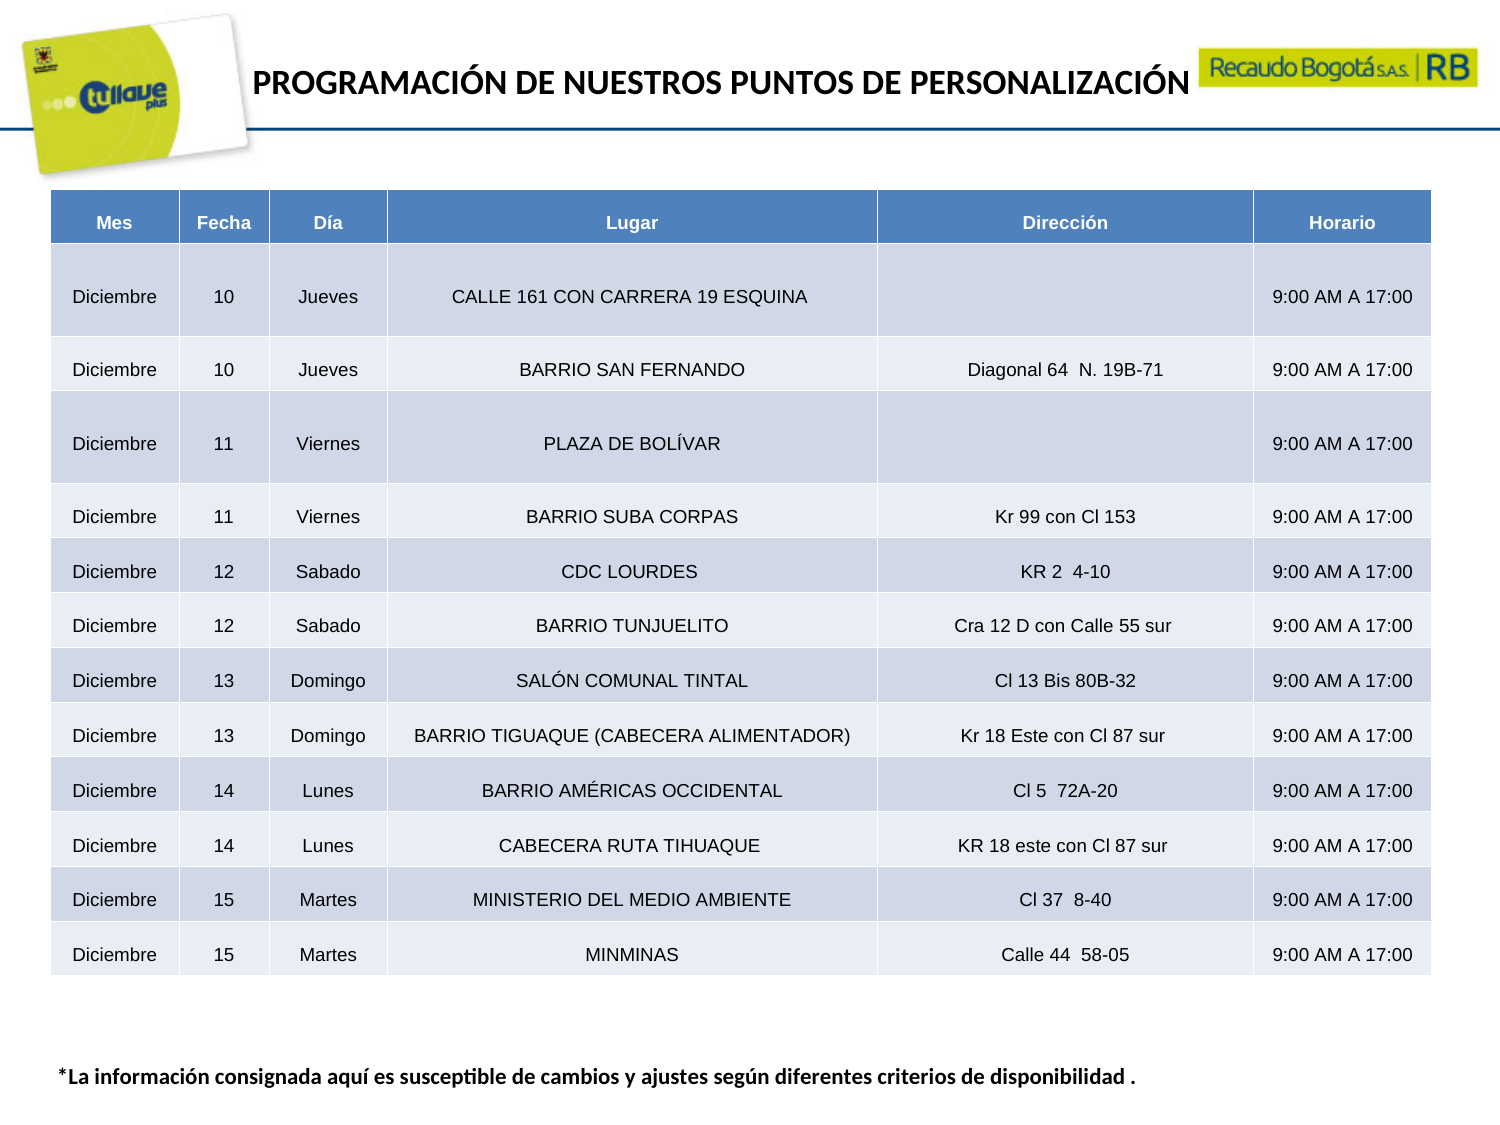

PROGRAMACIÓN DE NUESTROS PUNTOS DE PERSONALIZACIÓN
| Mes | Fecha | Día | Lugar | Dirección | Horario |
| --- | --- | --- | --- | --- | --- |
| Diciembre | 10 | Jueves | CALLE 161 CON CARRERA 19 ESQUINA | | 9:00 AM A 17:00 |
| Diciembre | 10 | Jueves | BARRIO SAN FERNANDO | Diagonal 64  N. 19B-71 | 9:00 AM A 17:00 |
| Diciembre | 11 | Viernes | PLAZA DE BOLÍVAR | | 9:00 AM A 17:00 |
| Diciembre | 11 | Viernes | BARRIO SUBA CORPAS | Kr 99 con Cl 153 | 9:00 AM A 17:00 |
| Diciembre | 12 | Sabado | CDC LOURDES | KR 2  4-10 | 9:00 AM A 17:00 |
| Diciembre | 12 | Sabado | BARRIO TUNJUELITO | Cra 12 D con Calle 55 sur | 9:00 AM A 17:00 |
| Diciembre | 13 | Domingo | SALÓN COMUNAL TINTAL | Cl 13 Bis 80B-32 | 9:00 AM A 17:00 |
| Diciembre | 13 | Domingo | BARRIO TIGUAQUE (CABECERA ALIMENTADOR) | Kr 18 Este con Cl 87 sur | 9:00 AM A 17:00 |
| Diciembre | 14 | Lunes | BARRIO AMÉRICAS OCCIDENTAL | Cl 5  72A-20 | 9:00 AM A 17:00 |
| Diciembre | 14 | Lunes | CABECERA RUTA TIHUAQUE | KR 18 este con Cl 87 sur | 9:00 AM A 17:00 |
| Diciembre | 15 | Martes | MINISTERIO DEL MEDIO AMBIENTE | Cl 37  8-40 | 9:00 AM A 17:00 |
| Diciembre | 15 | Martes | MINMINAS | Calle 44  58-05 | 9:00 AM A 17:00 |
*La información consignada aquí es susceptible de cambios y ajustes según diferentes criterios de disponibilidad .